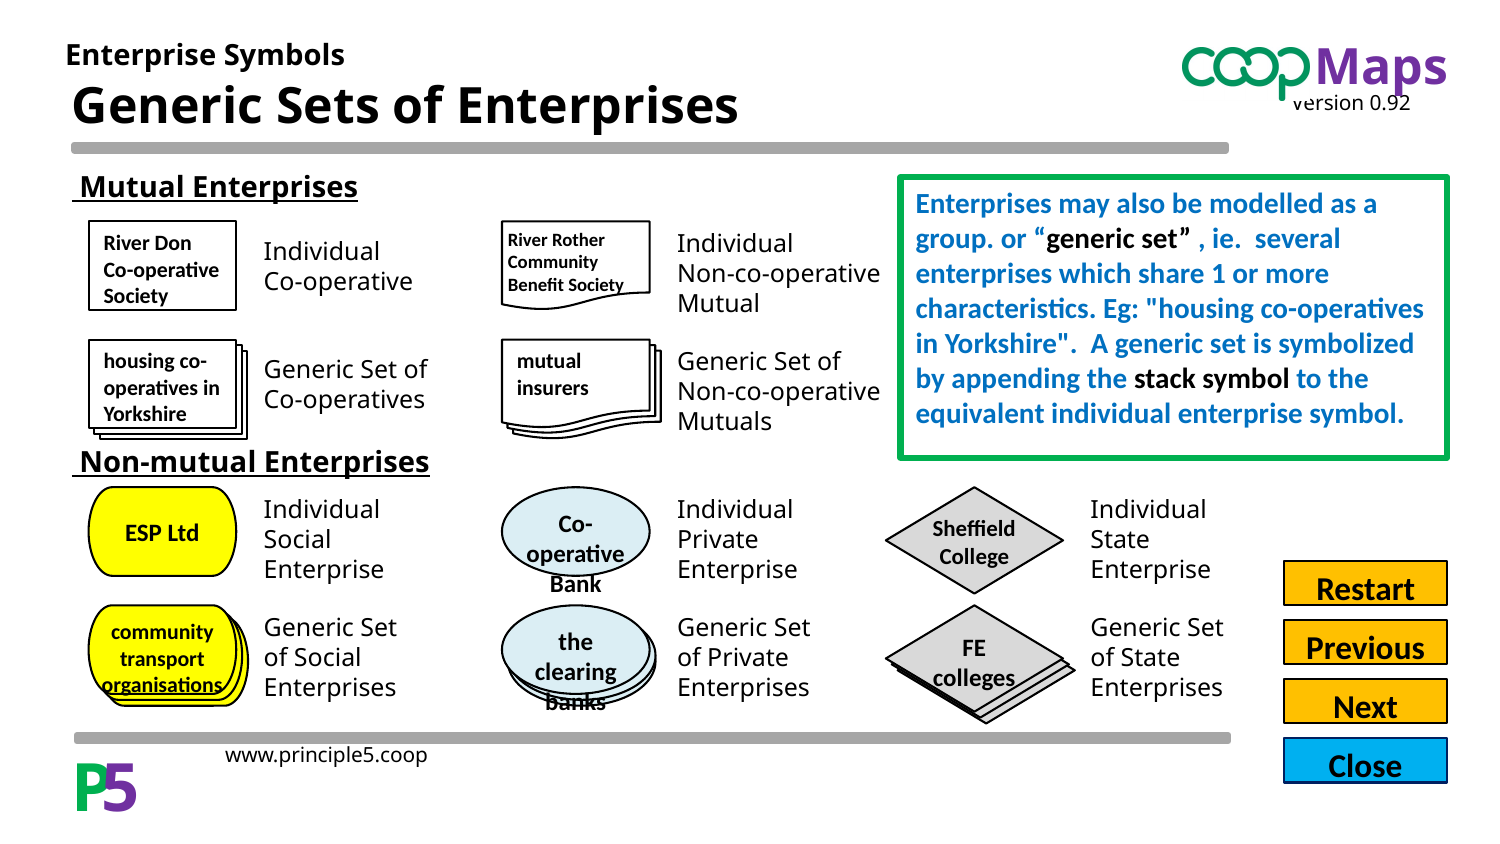

Maps
Version 0.92
Enterprise Symbols
Generic Sets of Enterprises
 Mutual Enterprises
Enterprises may also be modelled as a group. or “generic set” , ie. several enterprises which share 1 or more characteristics. Eg: "housing co-operatives in Yorkshire". A generic set is symbolized by appending the stack symbol to the equivalent individual enterprise symbol.
TOPICS COVERED
ELSEWHERE:
1. All enterprise
symbols are
provided in 5
standard sizes.
2. Size only has
significance if the analyst decides so.
River Don Co-operative Society
Individual
Co-operative
River Rother Community Benefit Society
Individual
Non-co-operative Mutual
housing co-operatives in Yorkshire
Generic Set of
Co-operatives
mutual insurers
Generic Set of
Non-co-operative
Mutuals
 Non-mutual Enterprises
ESP Ltd
Individual
Social Enterprise
Co-operative Bank
Individual
Private Enterprise
Sheffield College
Individual
State Enterprise
Restart
community transport organisations
Generic Set
of Social Enterprises
the clearing banks
Generic Set
of Private Enterprises
FE colleges
Generic Set
of State Enterprises
Previous
Next
 www.principle5.coop
P
5
Close